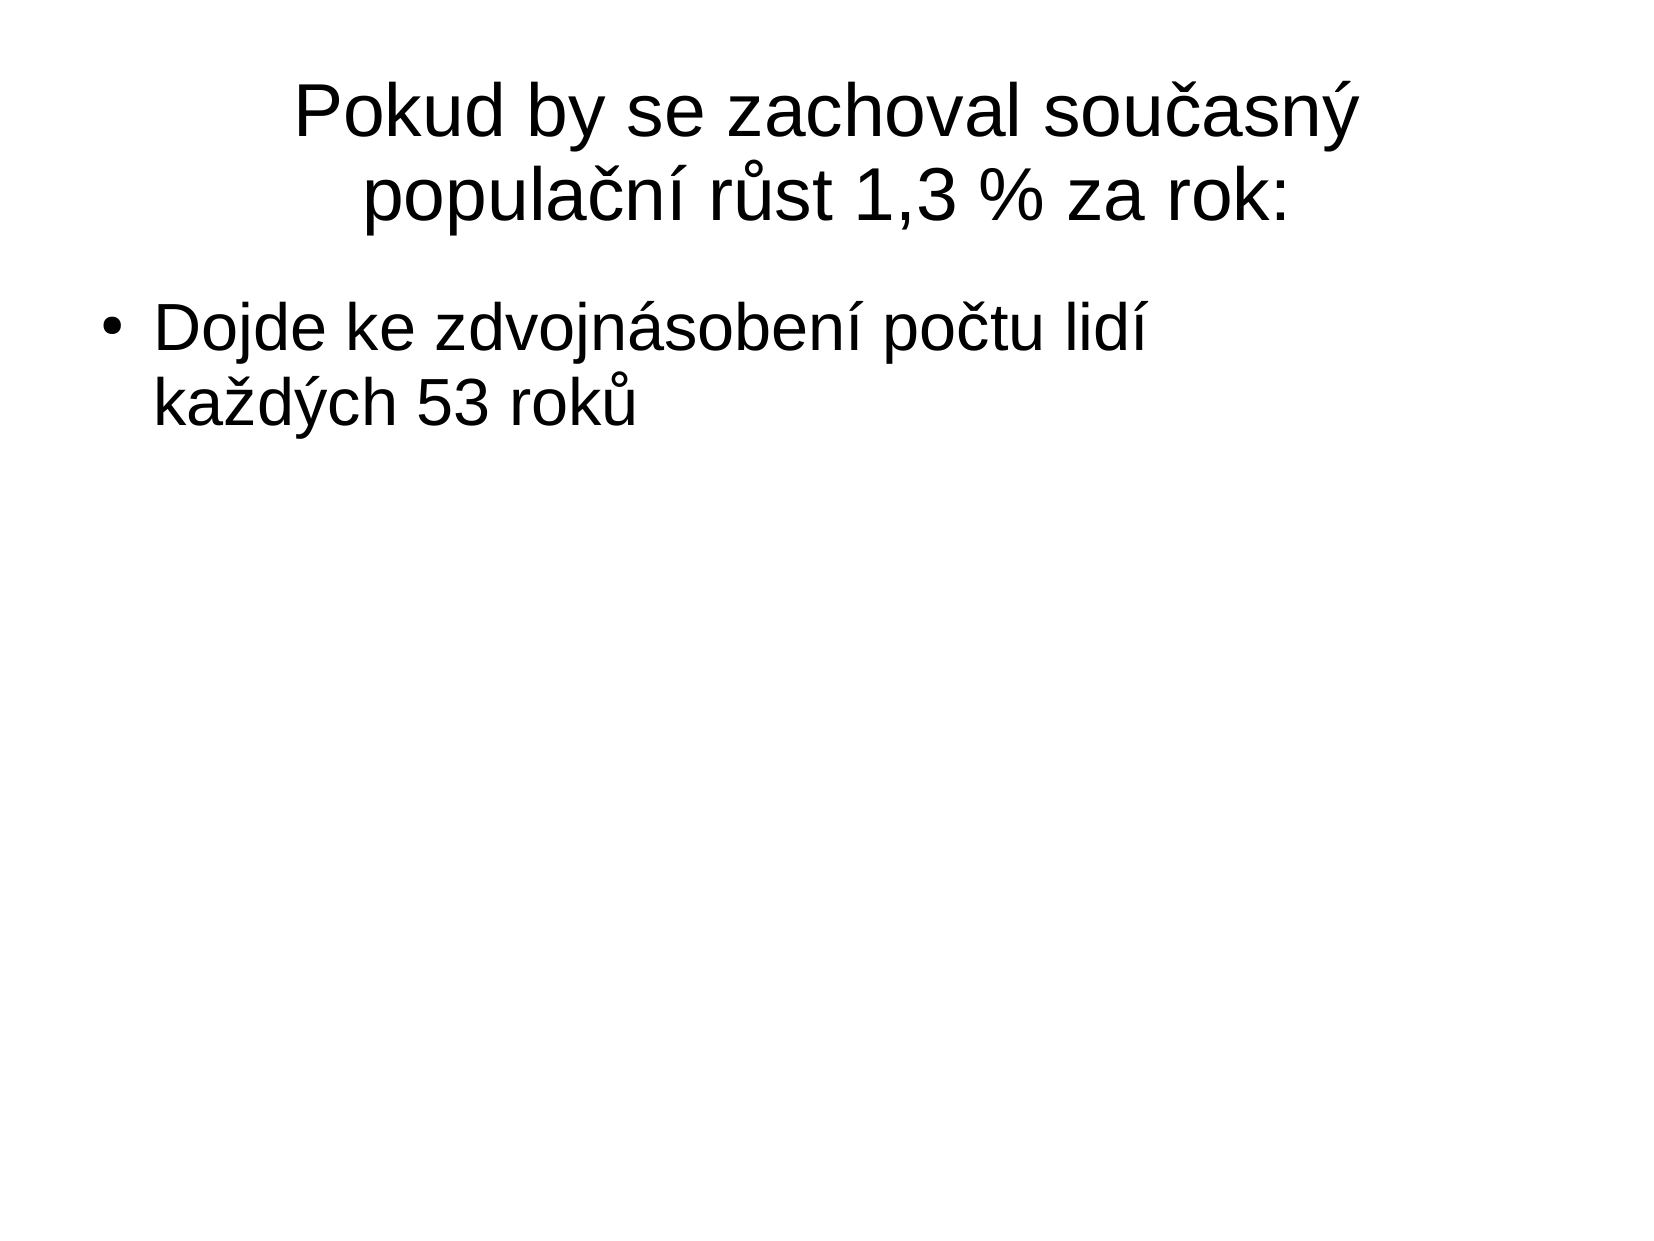

# Pokud by se zachoval současný populační růst 1,3 % za rok:
Dojde ke zdvojnásobení počtu lidí
každých 53 roků